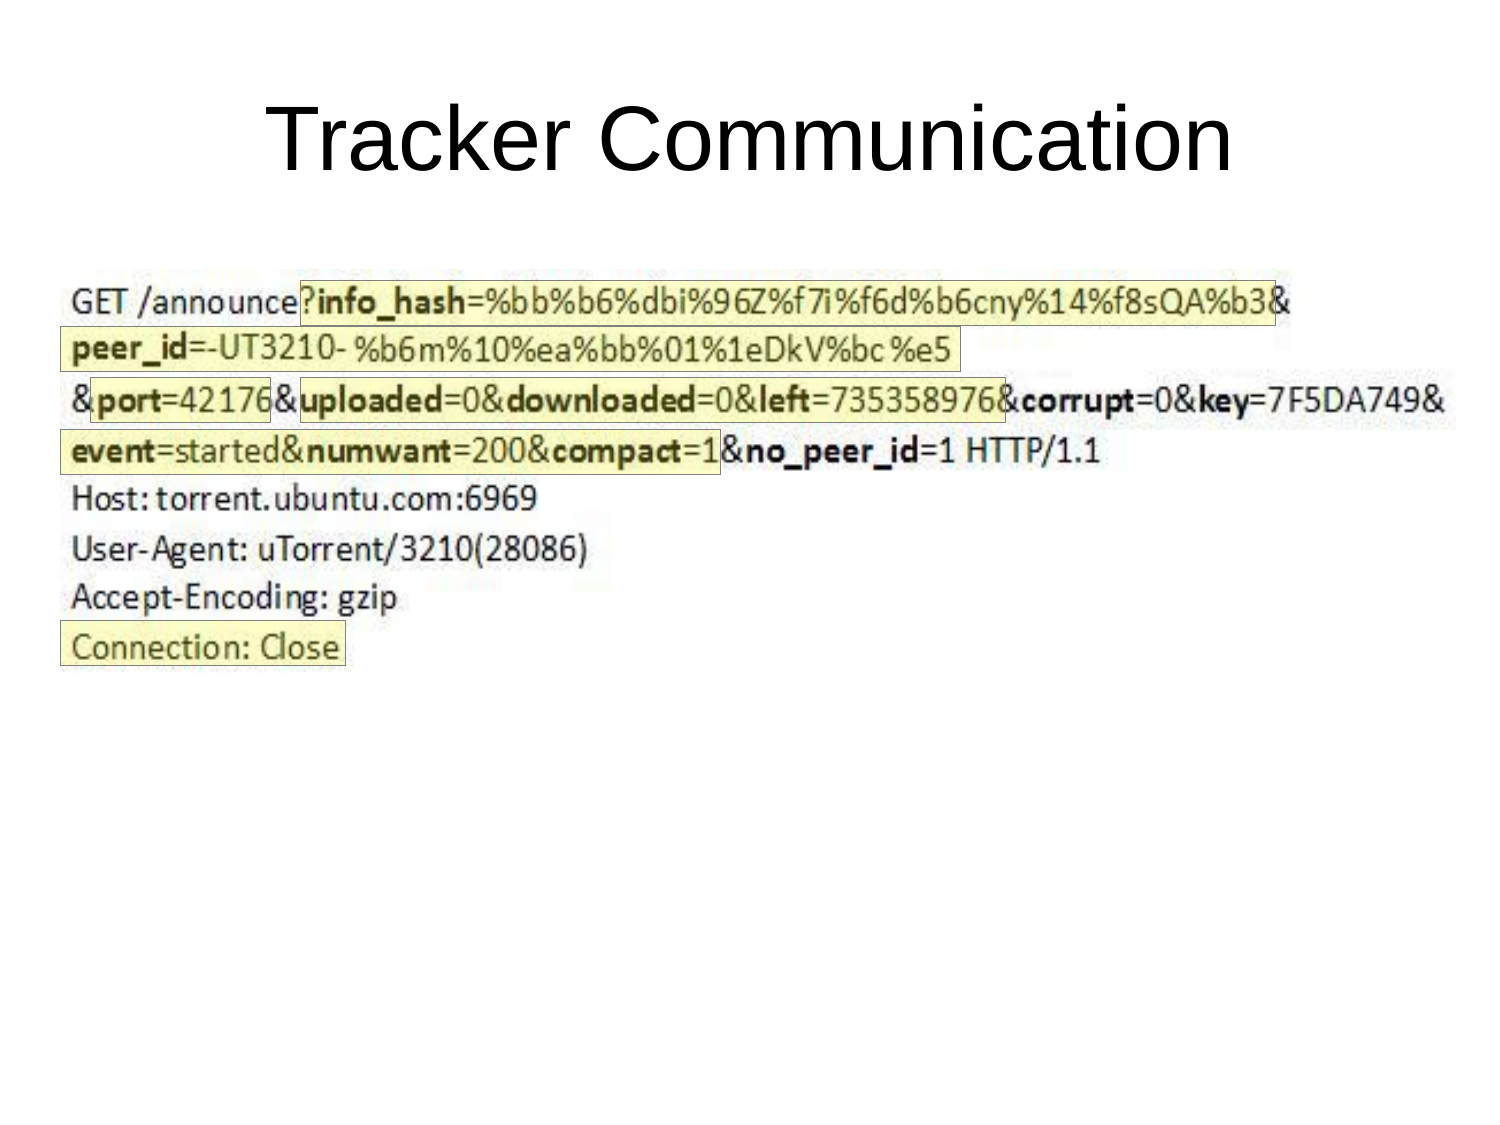

# Tracker Communication
Host peer opens TCP connection to tracker server using announce URL in metainfo file
Sends HTTP GET request with parameters